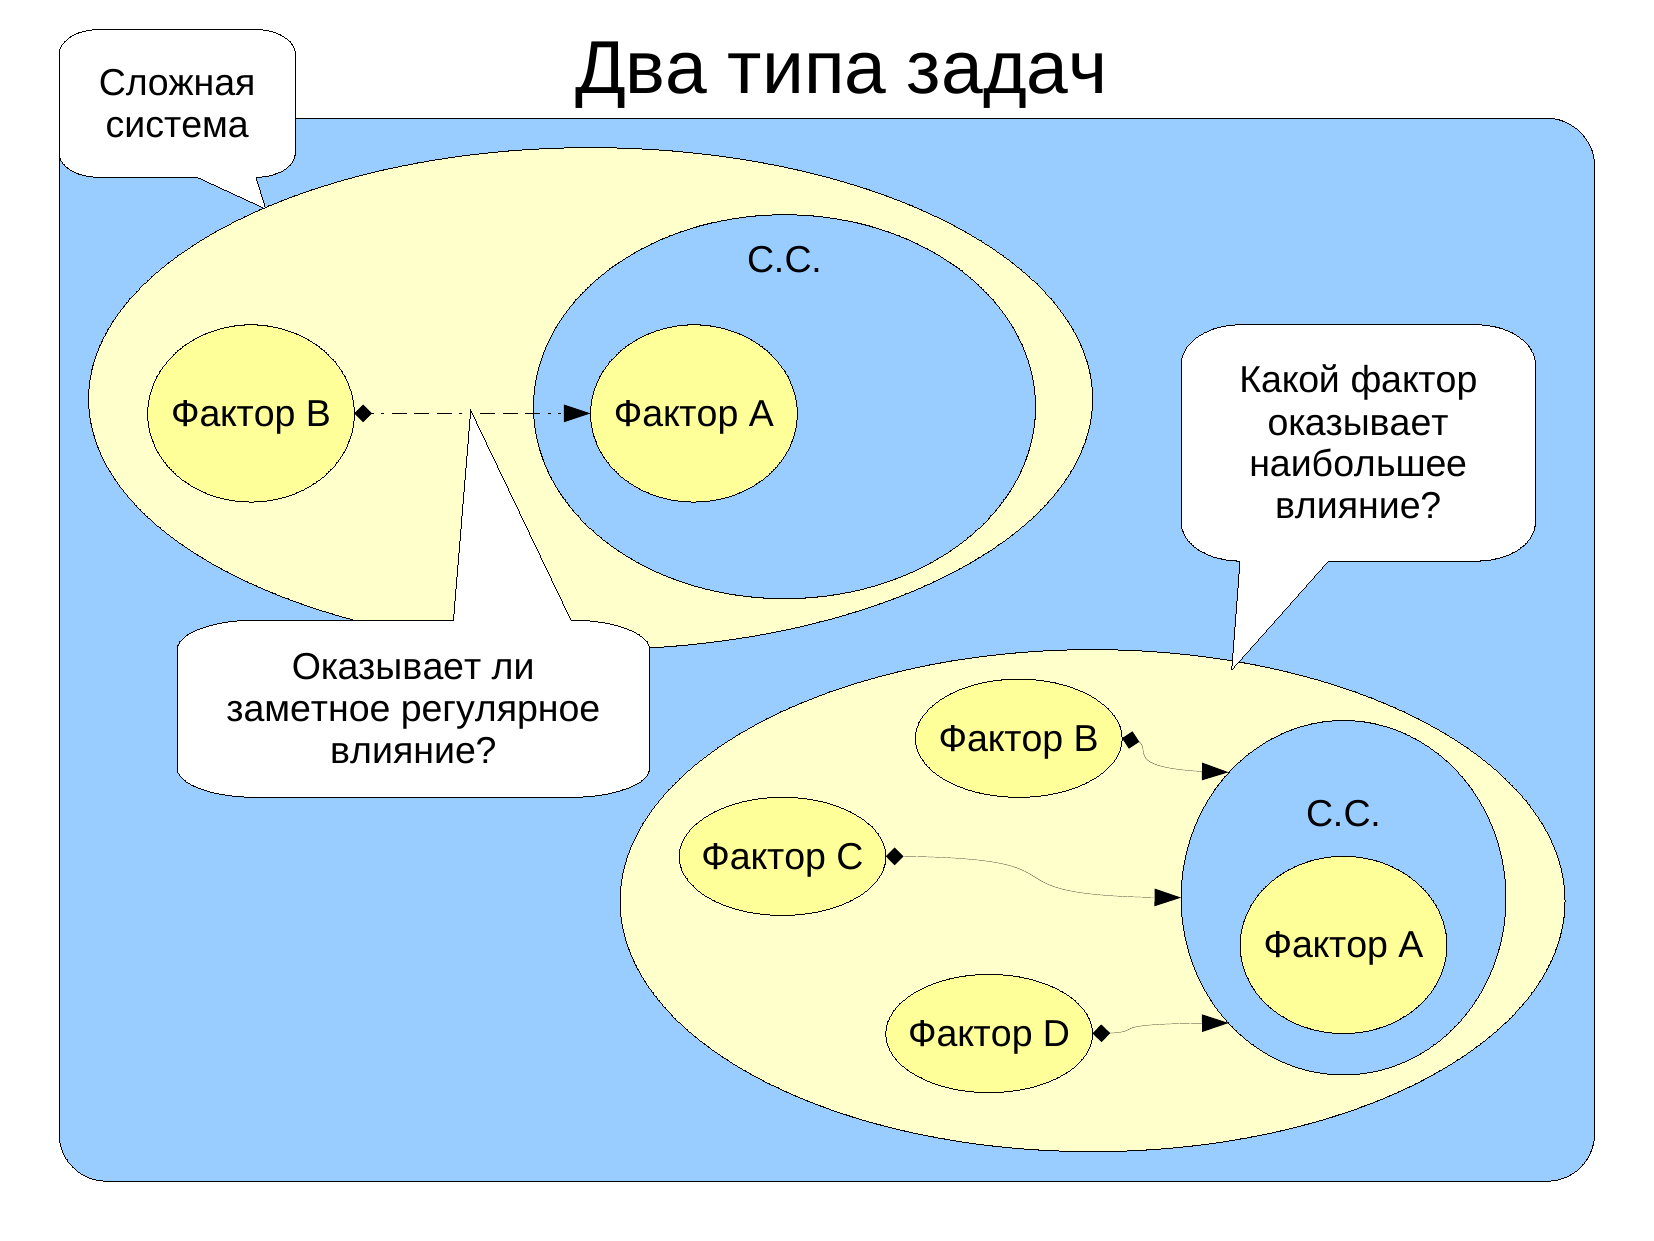

Два типа задач
Сложная
система
С.С.
Фактор B
Фактор А
Какой фактор оказывает наибольшее влияние?
Оказывает ли
заметное регулярное
влияние?
Фактор В
С.С.
Фактор С
Фактор А
Фактор D